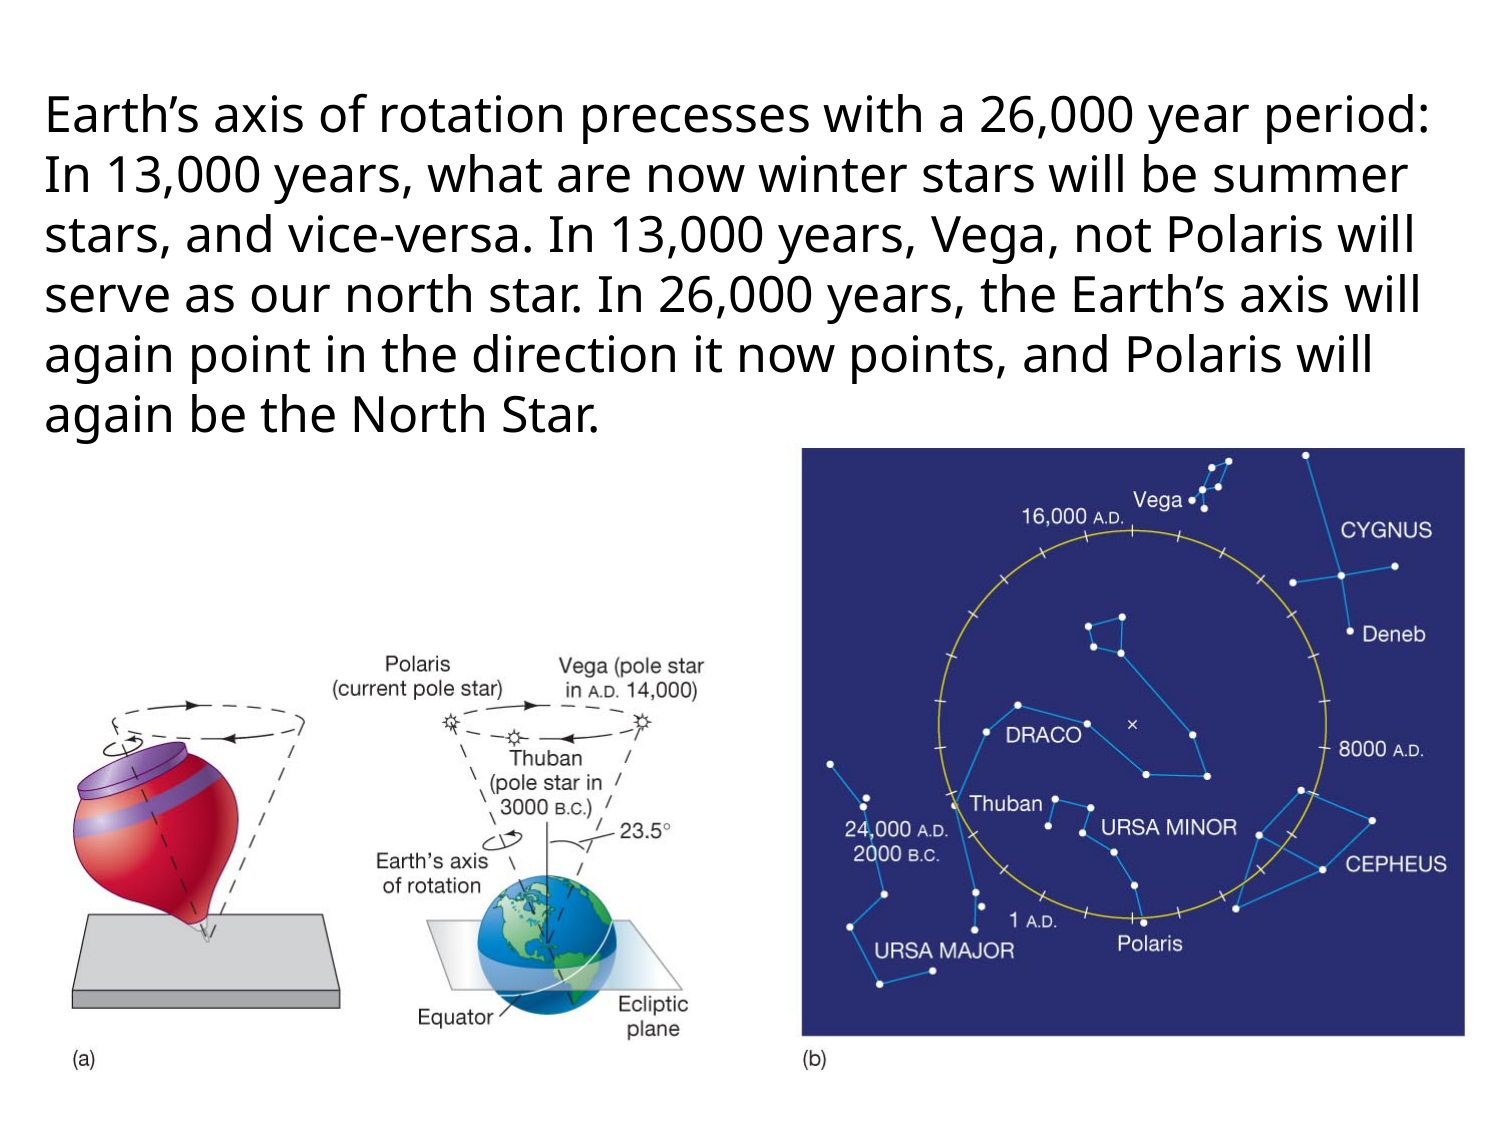

Earth’s axis of rotation precesses with a 26,000 year period: In 13,000 years, what are now winter stars will be summer stars, and vice-versa. In 13,000 years, Vega, not Polaris will serve as our north star. In 26,000 years, the Earth’s axis will again point in the direction it now points, and Polaris will again be the North Star.